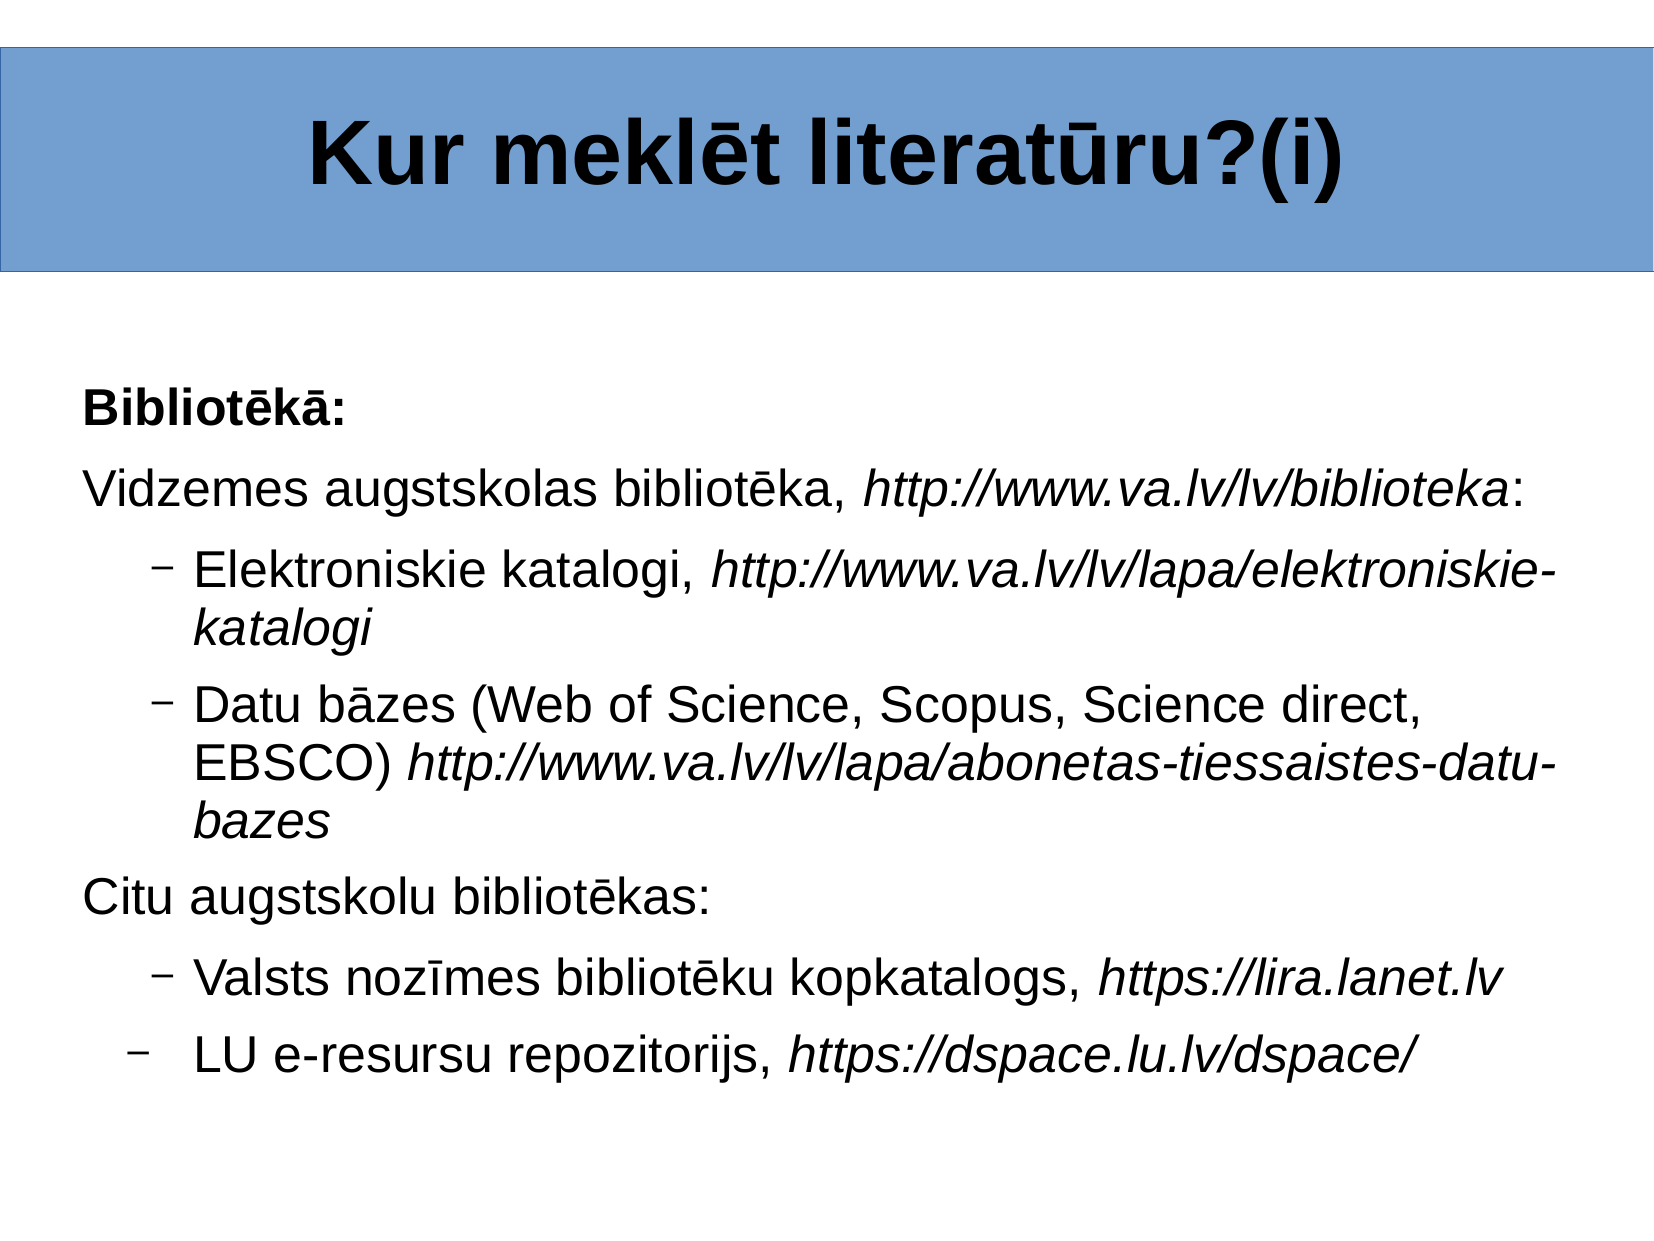

# Kur meklēt literatūru?(i)
Bibliotēkā:
Vidzemes augstskolas bibliotēka, http://www.va.lv/lv/biblioteka:
Elektroniskie katalogi, http://www.va.lv/lv/lapa/elektroniskie-katalogi
Datu bāzes (Web of Science, Scopus, Science direct, EBSCO) http://www.va.lv/lv/lapa/abonetas-tiessaistes-datu-bazes
Citu augstskolu bibliotēkas:
Valsts nozīmes bibliotēku kopkatalogs, https://lira.lanet.lv
LU e-resursu repozitorijs, https://dspace.lu.lv/dspace/